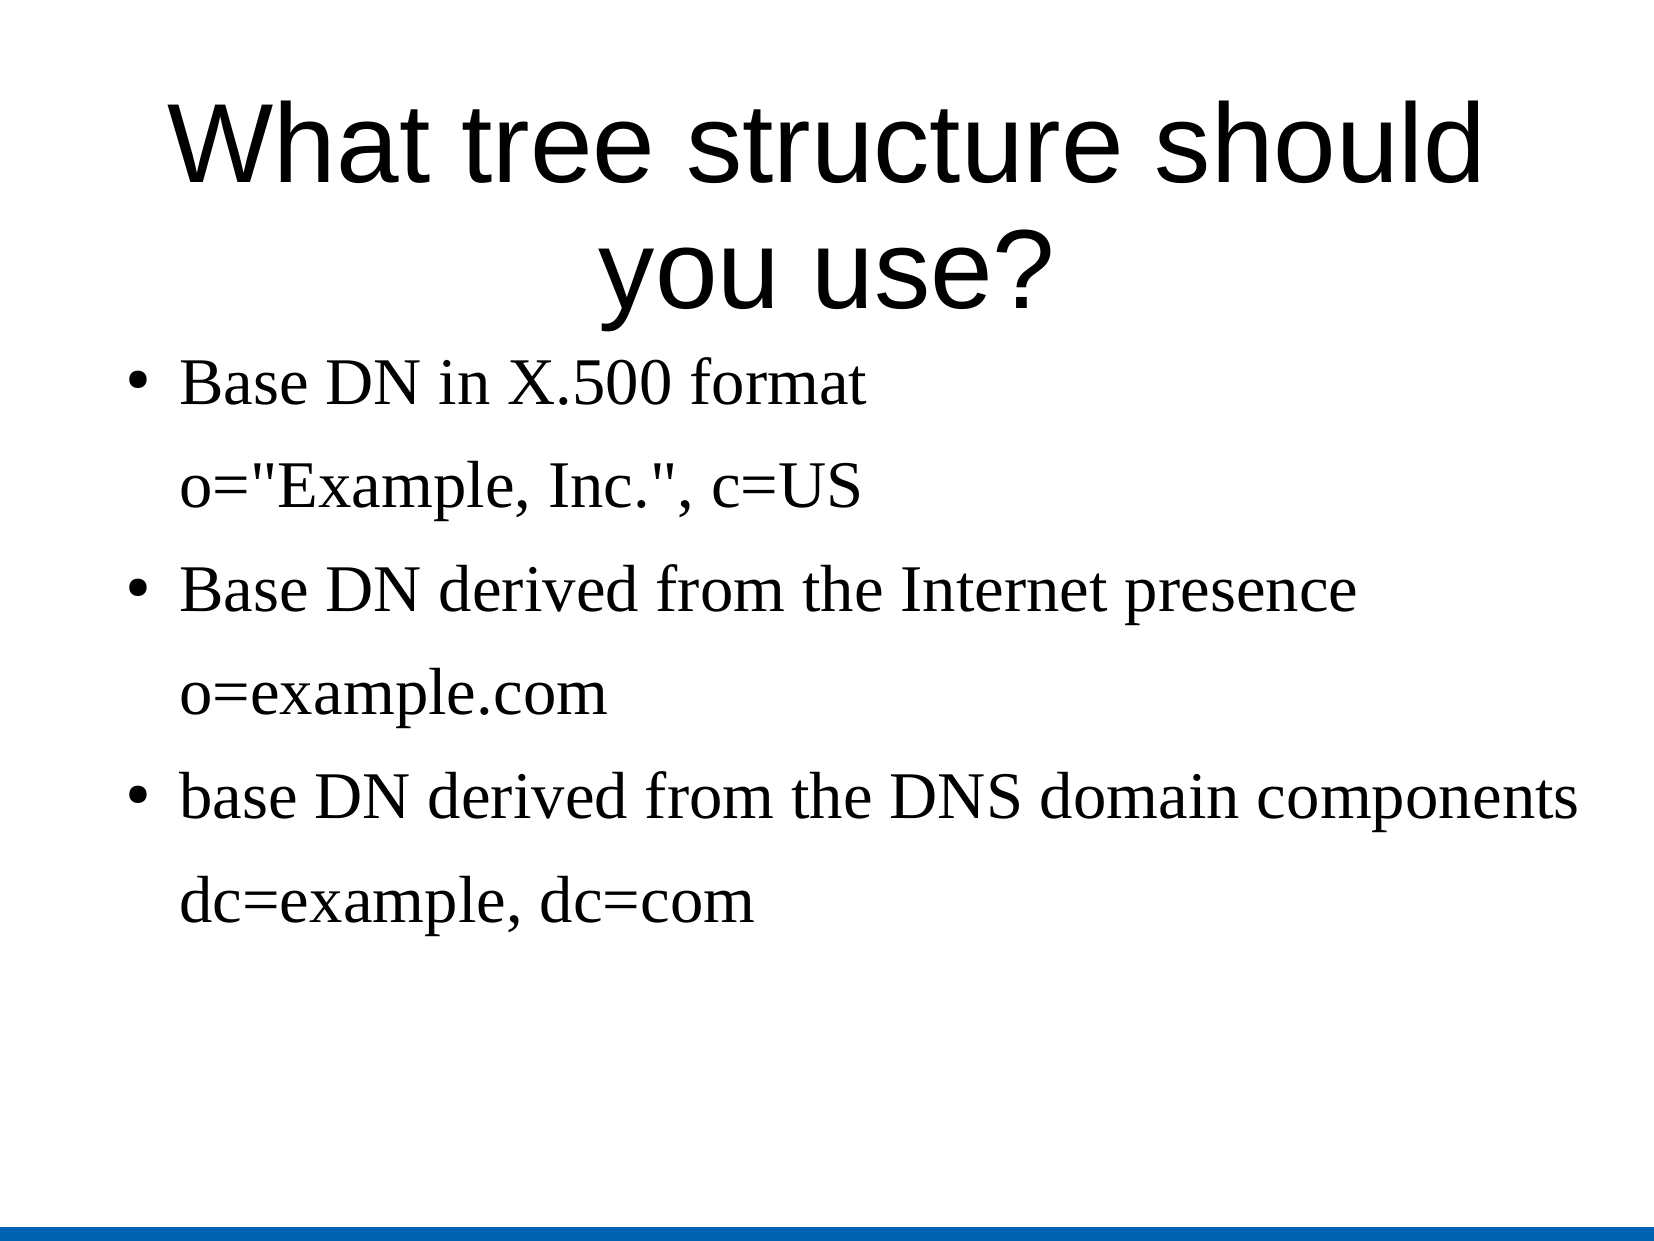

# What tree structure should you use?
Base DN in X.500 format
o="Example, Inc.", c=US
Base DN derived from the Internet presence
o=example.com
base DN derived from the DNS domain components
dc=example, dc=com